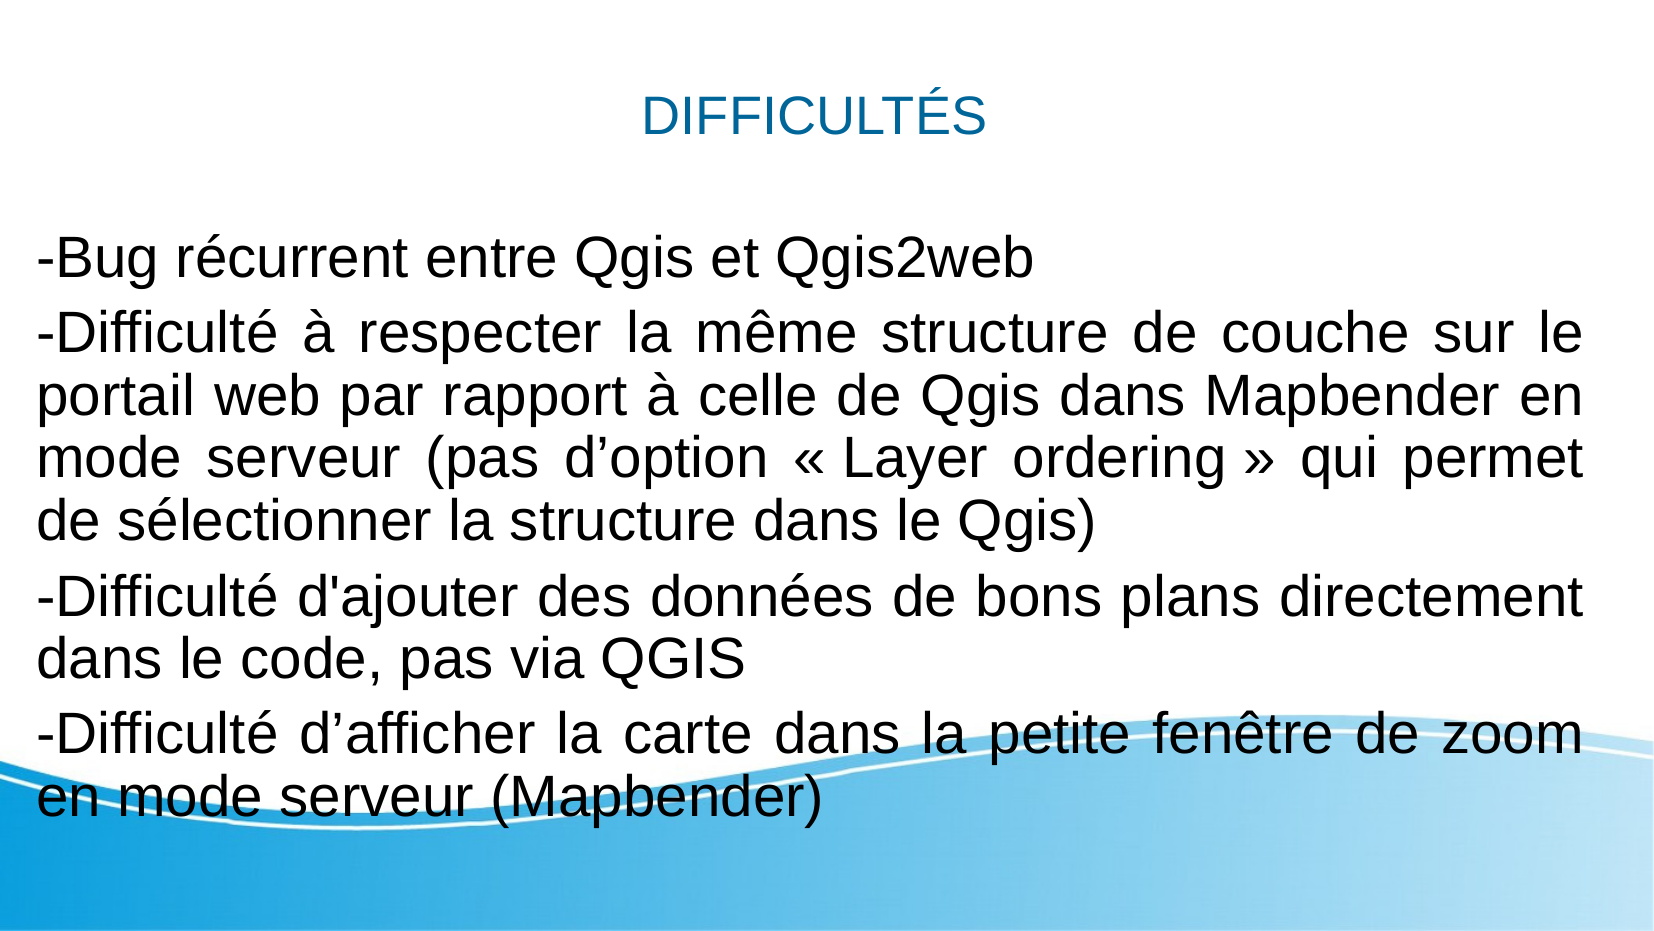

# DIFFICULTÉS
-Bug récurrent entre Qgis et Qgis2web
-Difficulté à respecter la même structure de couche sur le portail web par rapport à celle de Qgis dans Mapbender en mode serveur (pas d’option « Layer ordering » qui permet de sélectionner la structure dans le Qgis)
-Difficulté d'ajouter des données de bons plans directement dans le code, pas via QGIS
-Difficulté d’afficher la carte dans la petite fenêtre de zoom en mode serveur (Mapbender)